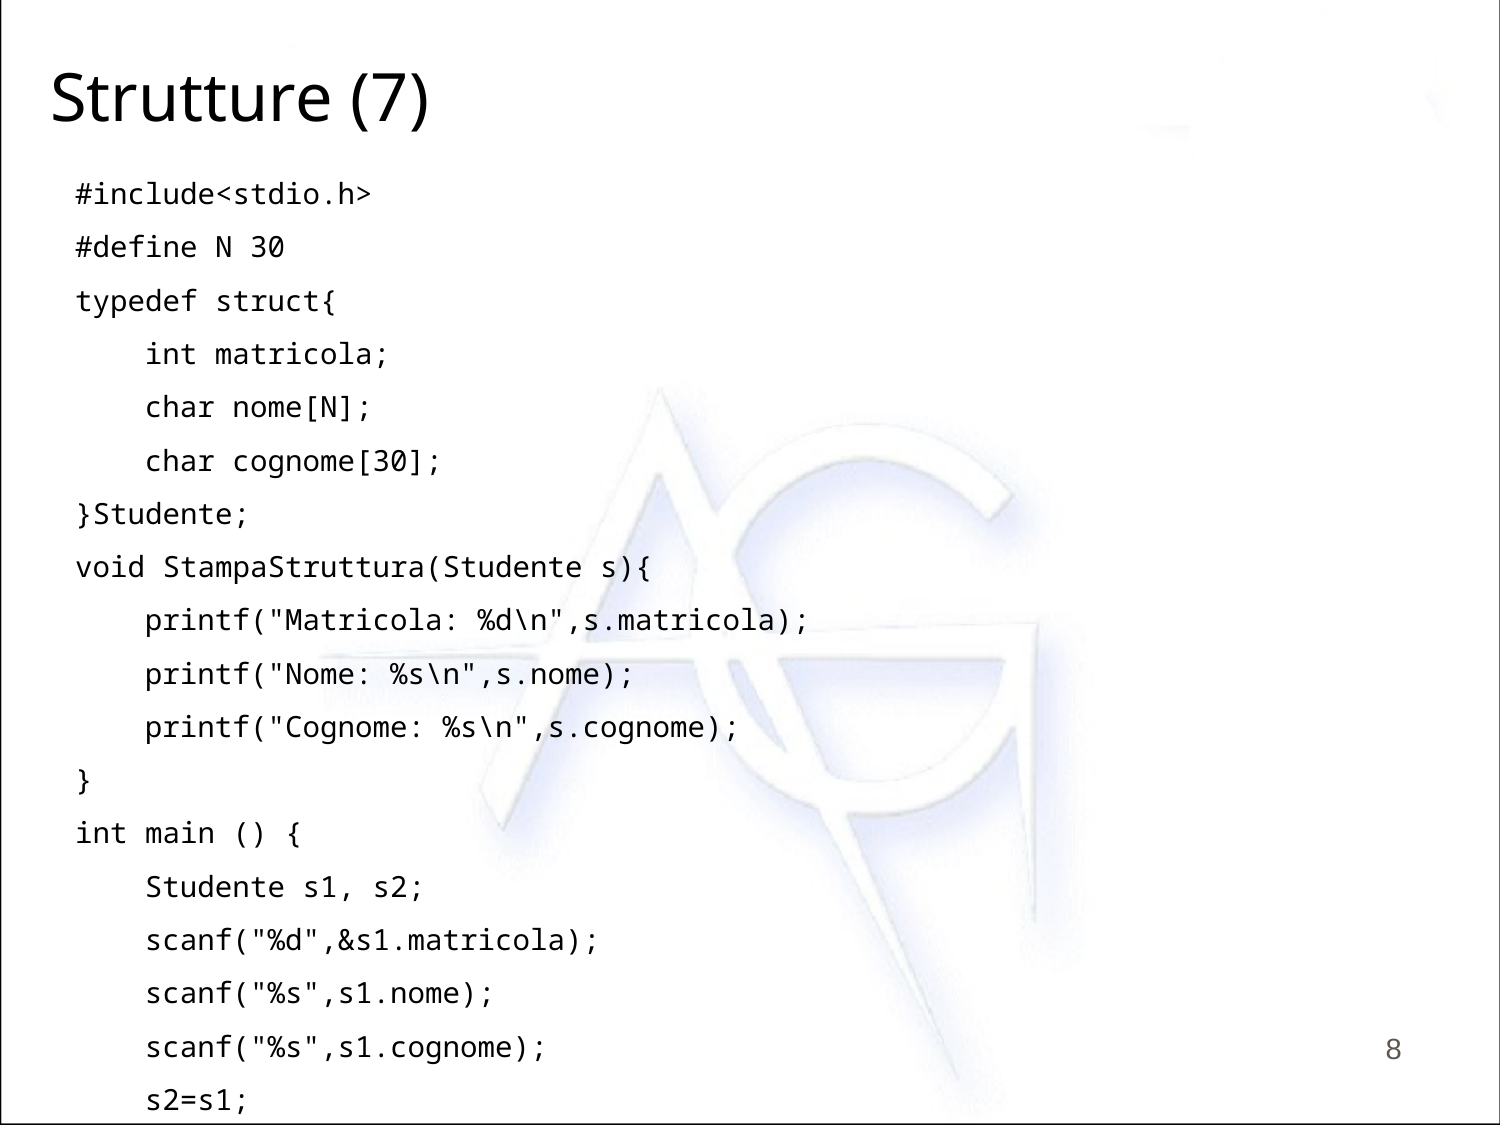

# Strutture (7)
#include<stdio.h>
#define N 30
typedef struct{
 int matricola;
 char nome[N];
 char cognome[30];
}Studente;
void StampaStruttura(Studente s){
 printf("Matricola: %d\n",s.matricola);
 printf("Nome: %s\n",s.nome);
 printf("Cognome: %s\n",s.cognome);
}
int main () {
 Studente s1, s2;
 scanf("%d",&s1.matricola);
 scanf("%s",s1.nome);
 scanf("%s",s1.cognome);
 s2=s1;
 StampaStruttura(s2);
}
8